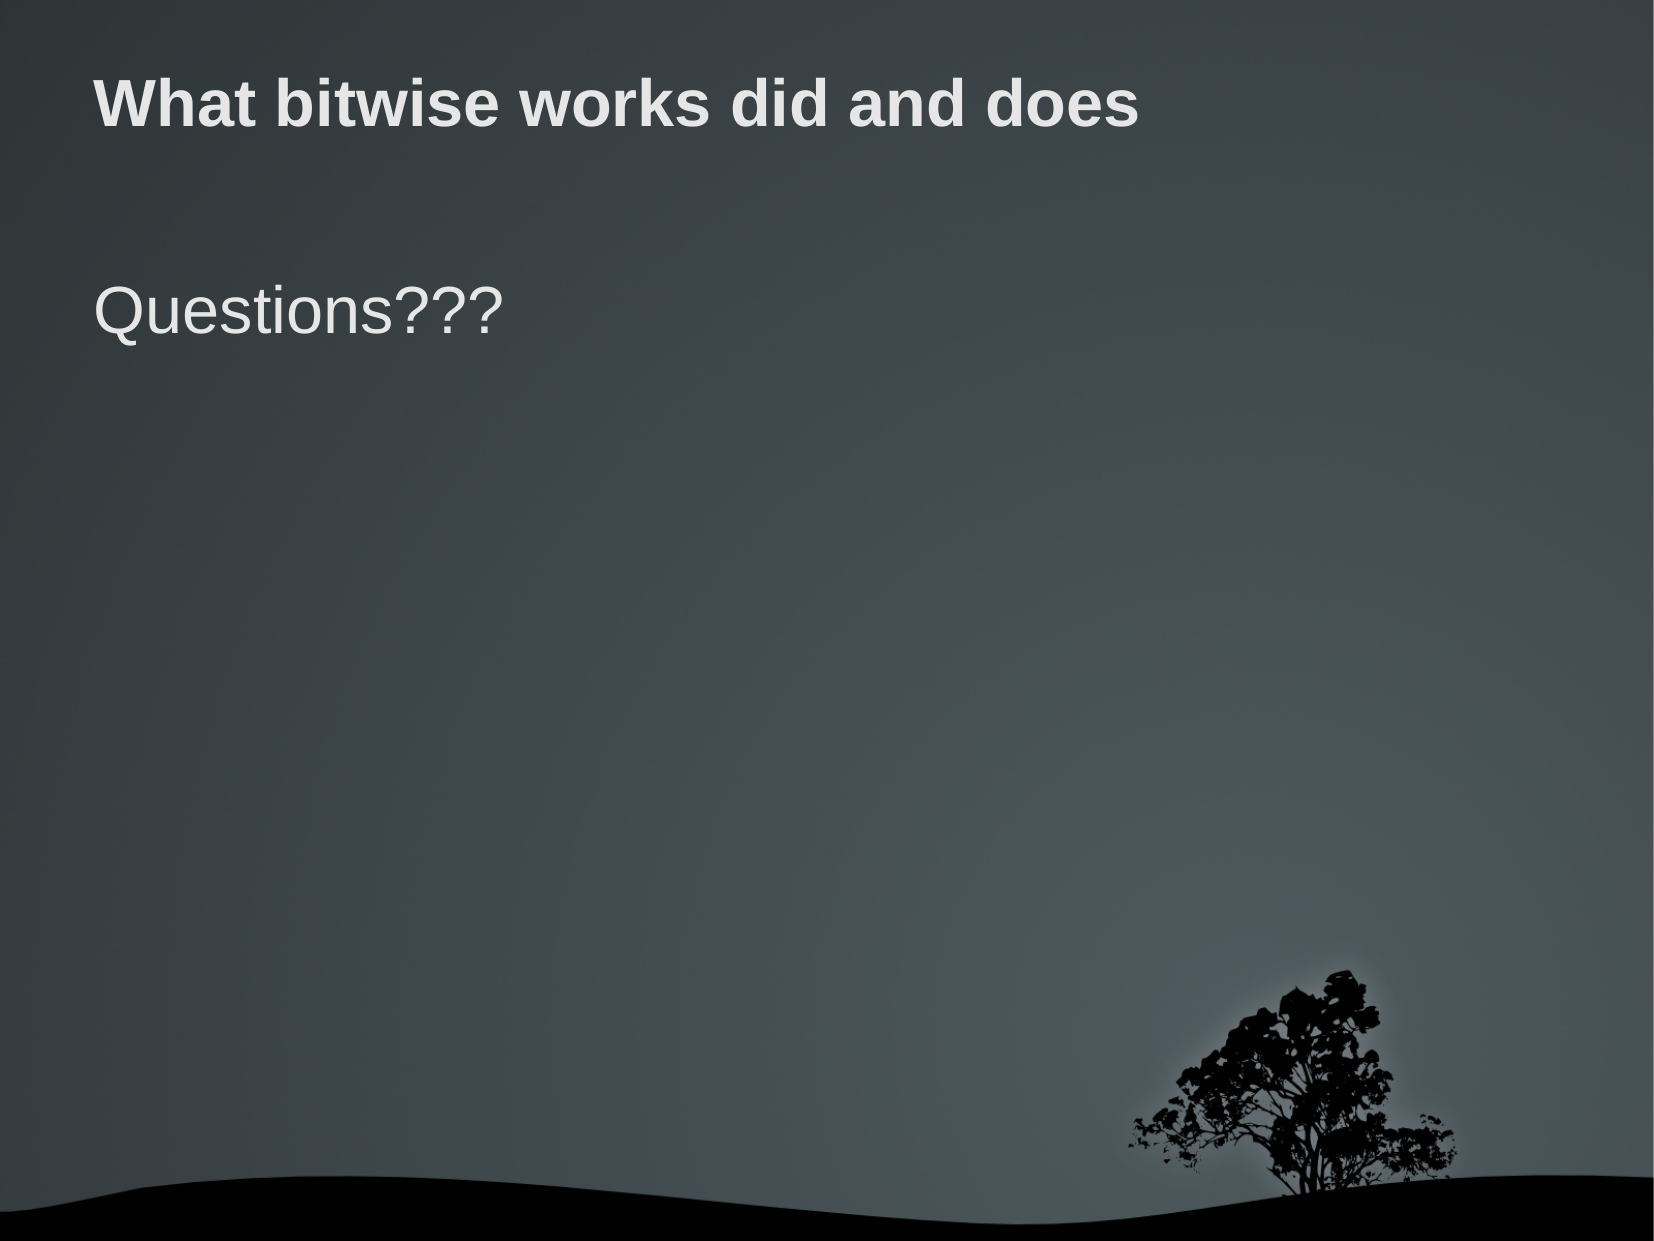

# What bitwise works did and does
Questions???